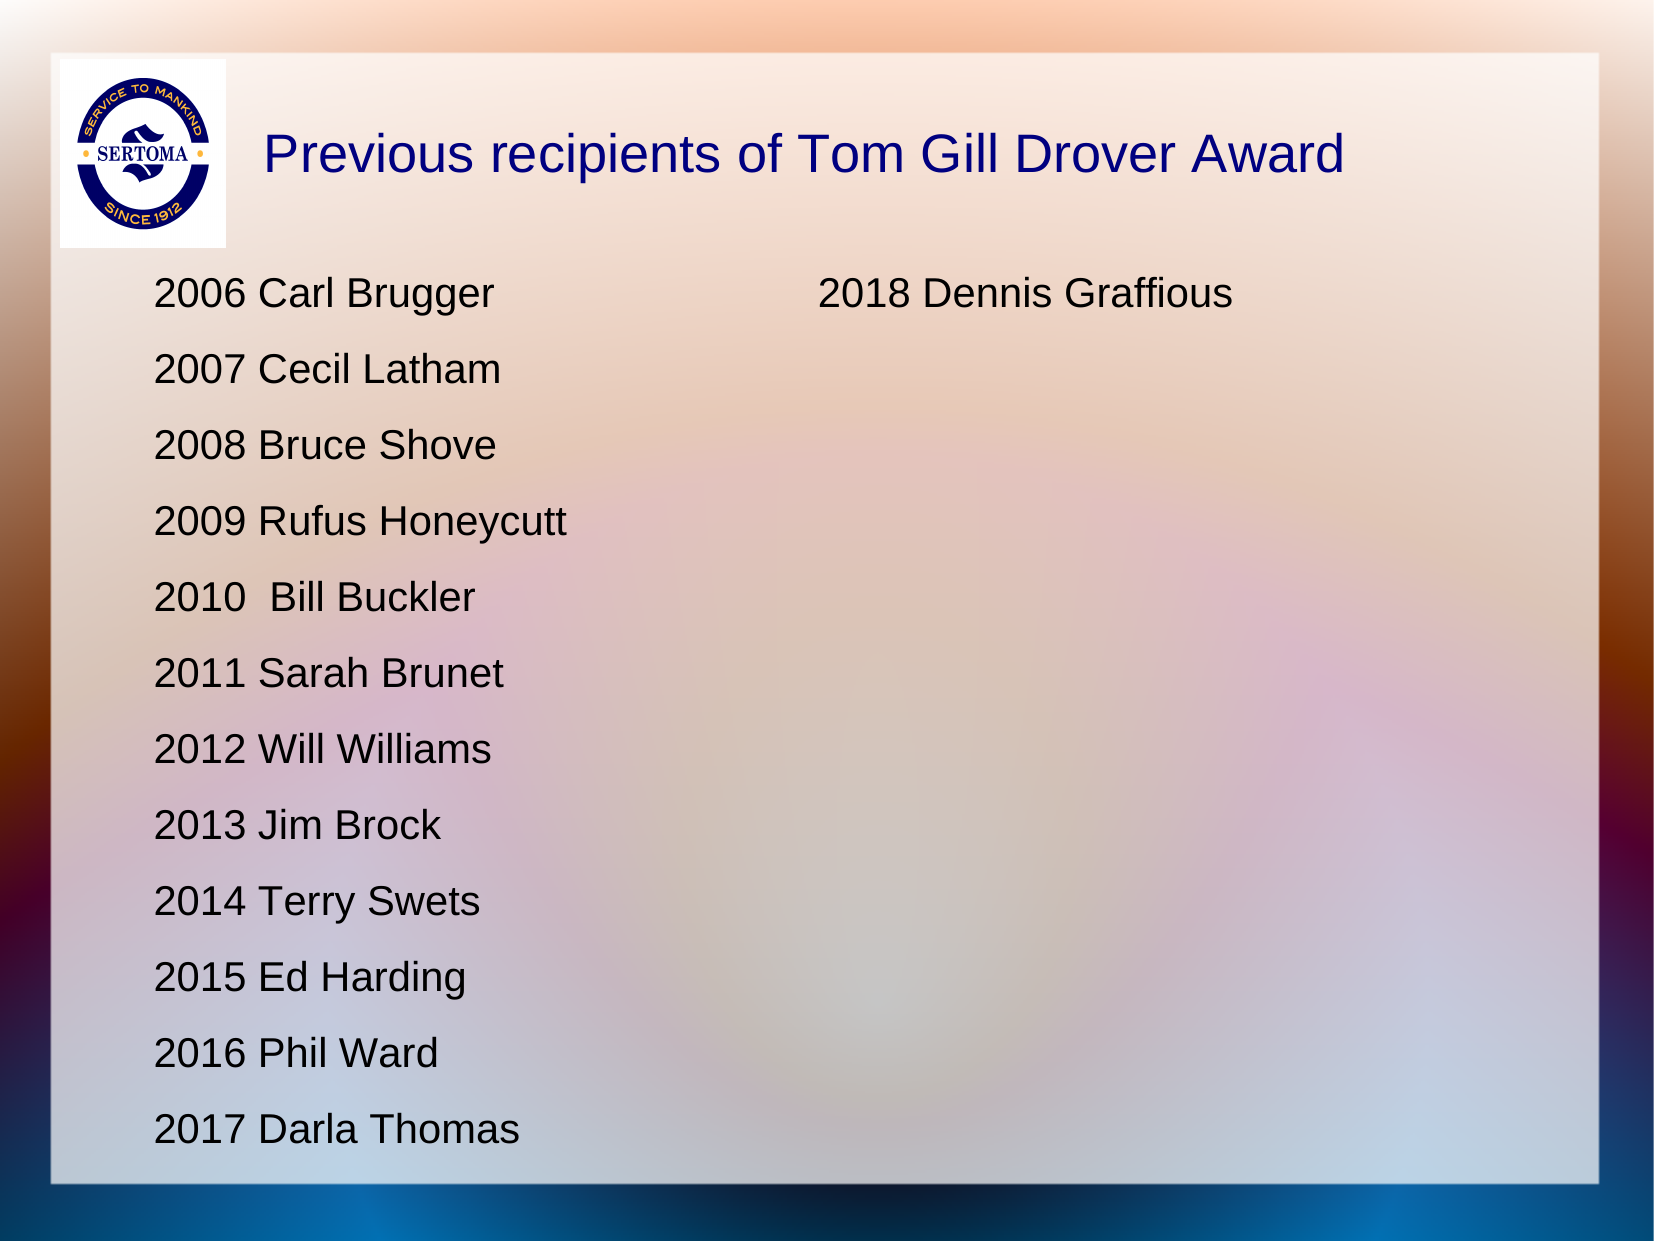

# Previous recipients of Tom Gill Drover Award
2006 Carl Brugger					2018 Dennis Graffious
2007 Cecil Latham
2008 Bruce Shove
2009 Rufus Honeycutt
2010 Bill Buckler
2011 Sarah Brunet
2012 Will Williams
2013 Jim Brock
2014 Terry Swets
2015 Ed Harding
2016 Phil Ward
2017 Darla Thomas